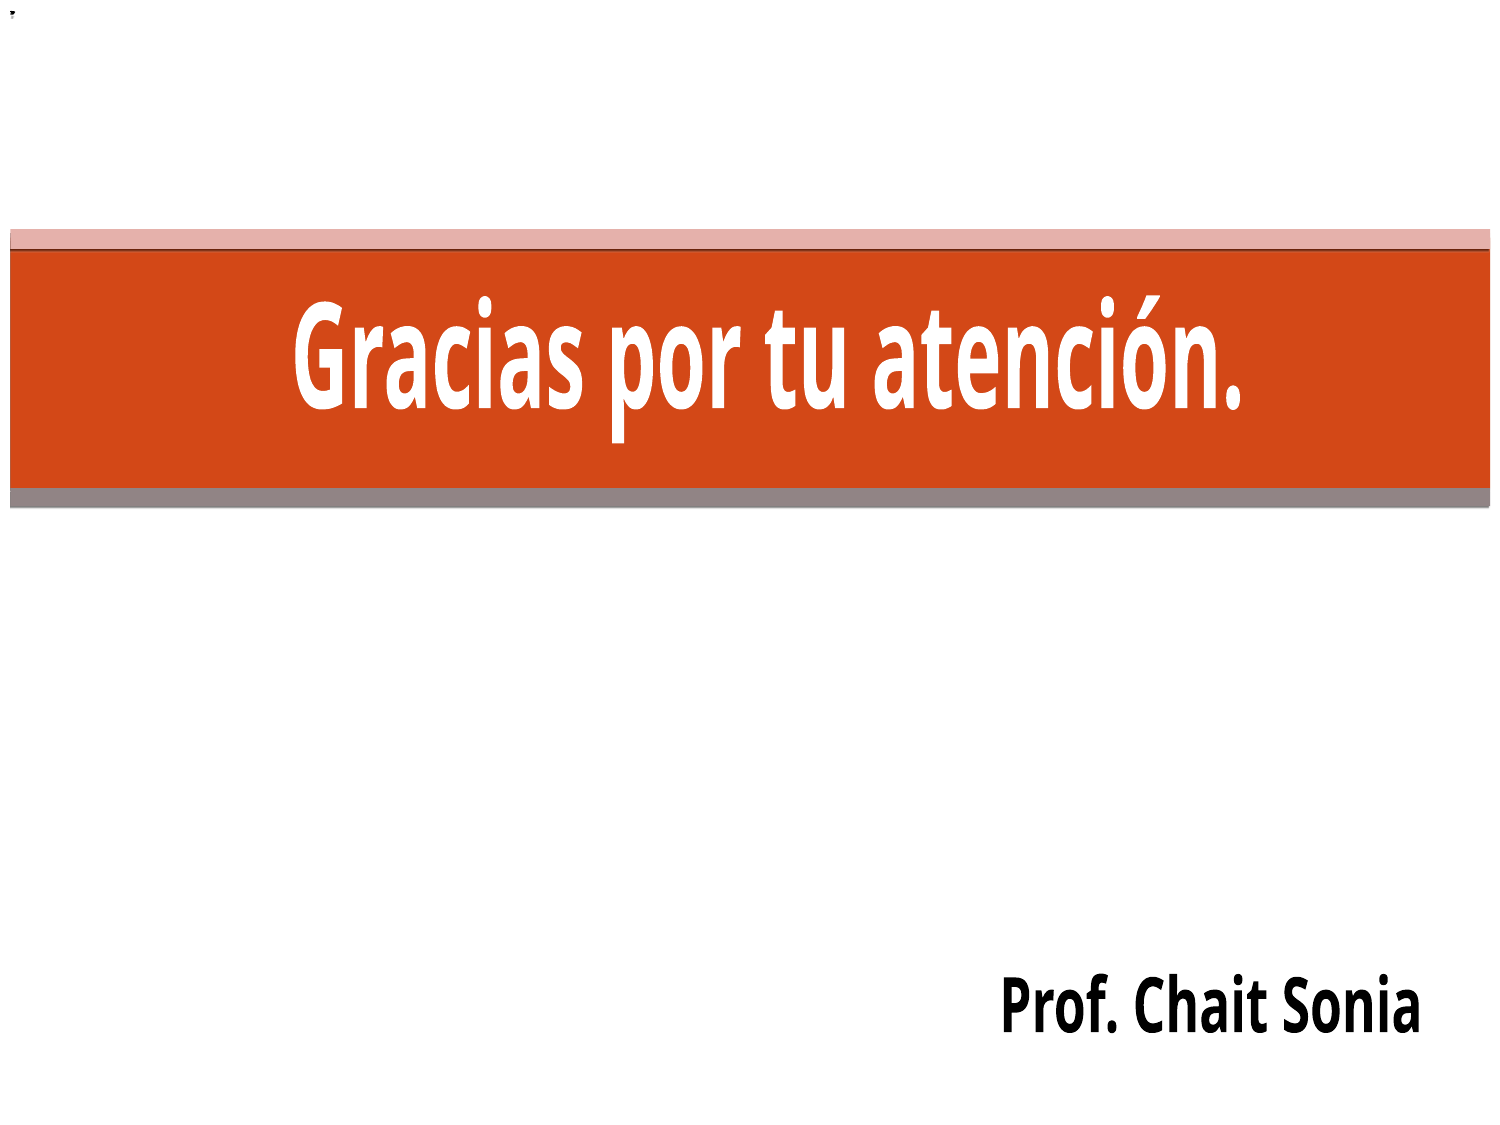

Gracias por tu atención.
Prof. Chait Sonia